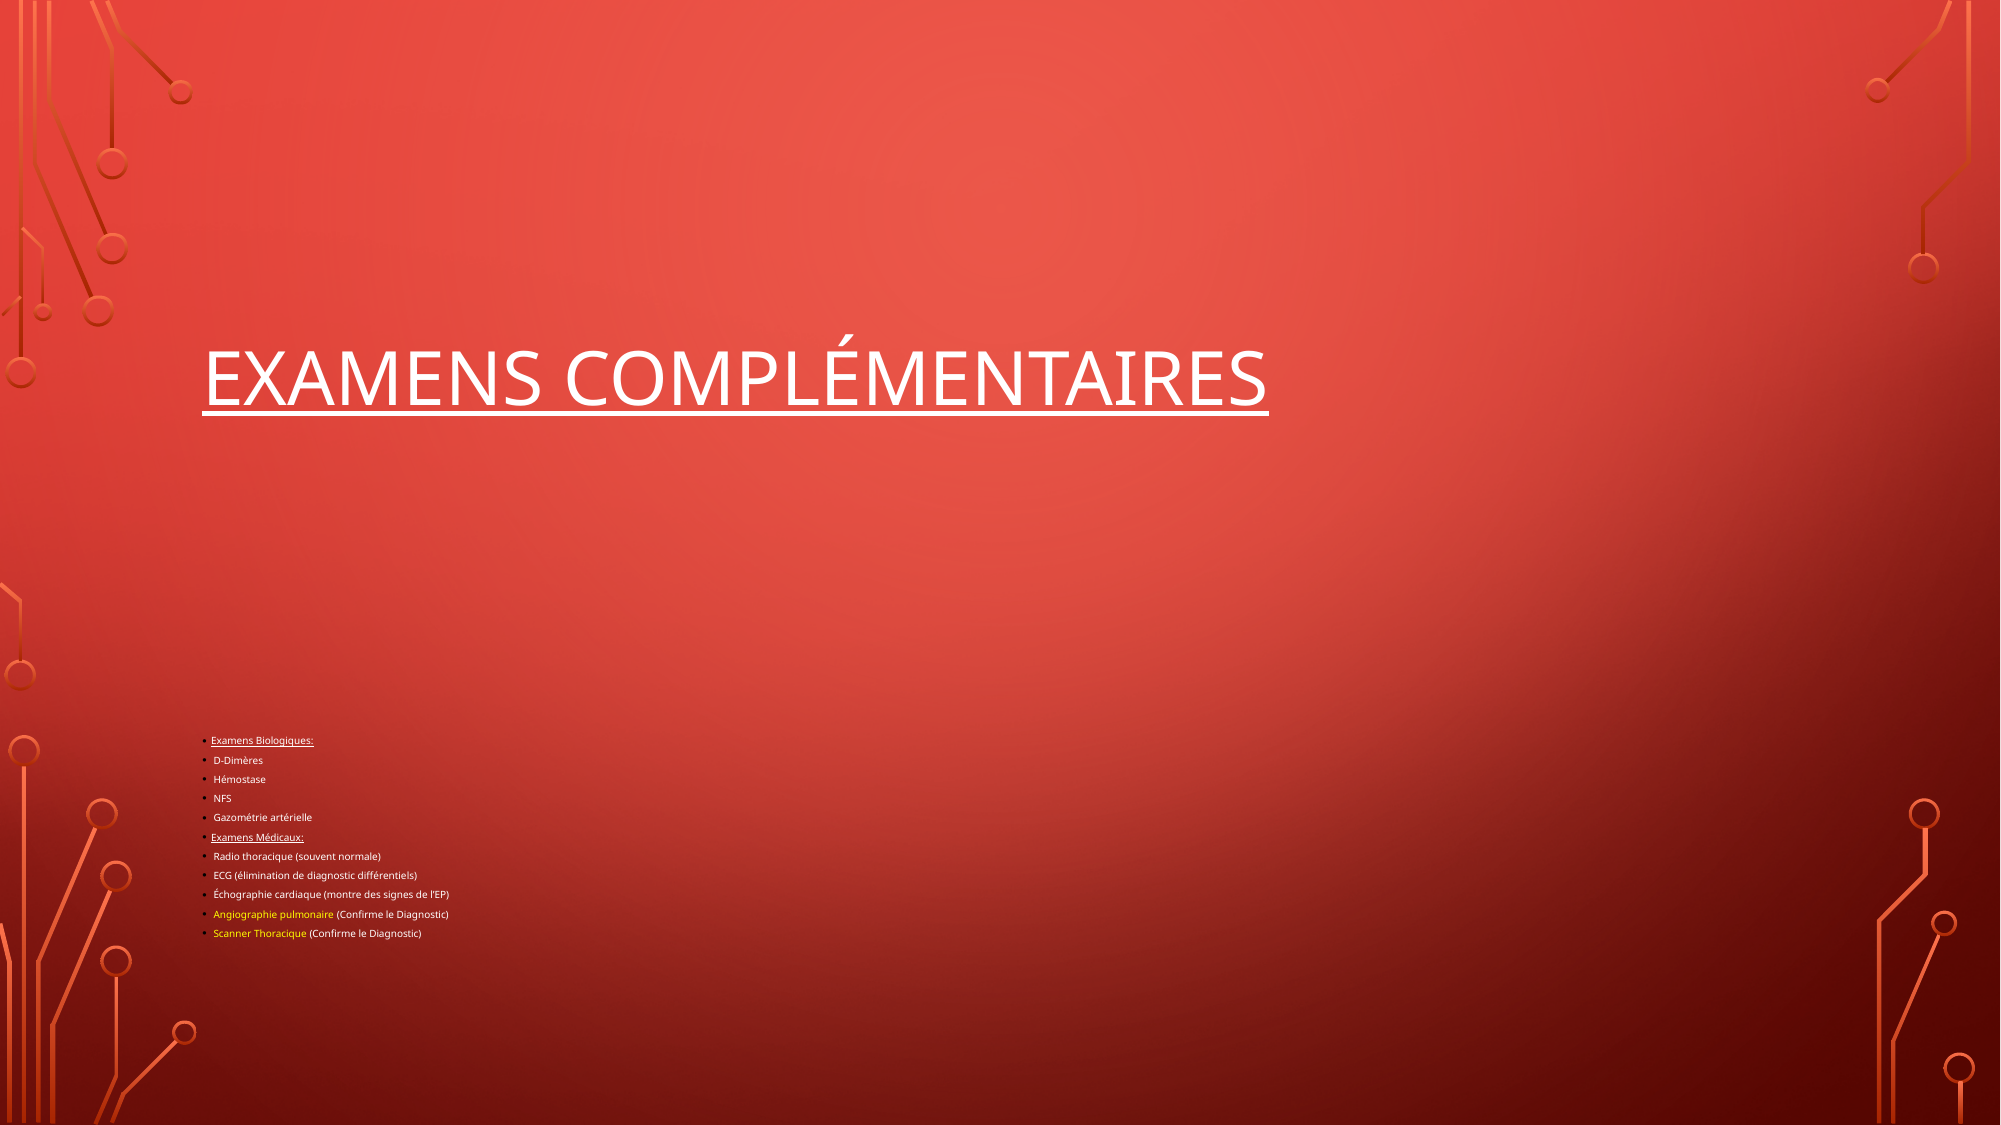

# Examens complémentaires
Examens Biologiques:
D-Dimères
Hémostase
NFS
Gazométrie artérielle
Examens Médicaux:
Radio thoracique (souvent normale)
ECG (élimination de diagnostic différentiels)
Échographie cardiaque (montre des signes de l’EP)
Angiographie pulmonaire (Confirme le Diagnostic)
Scanner Thoracique (Confirme le Diagnostic)